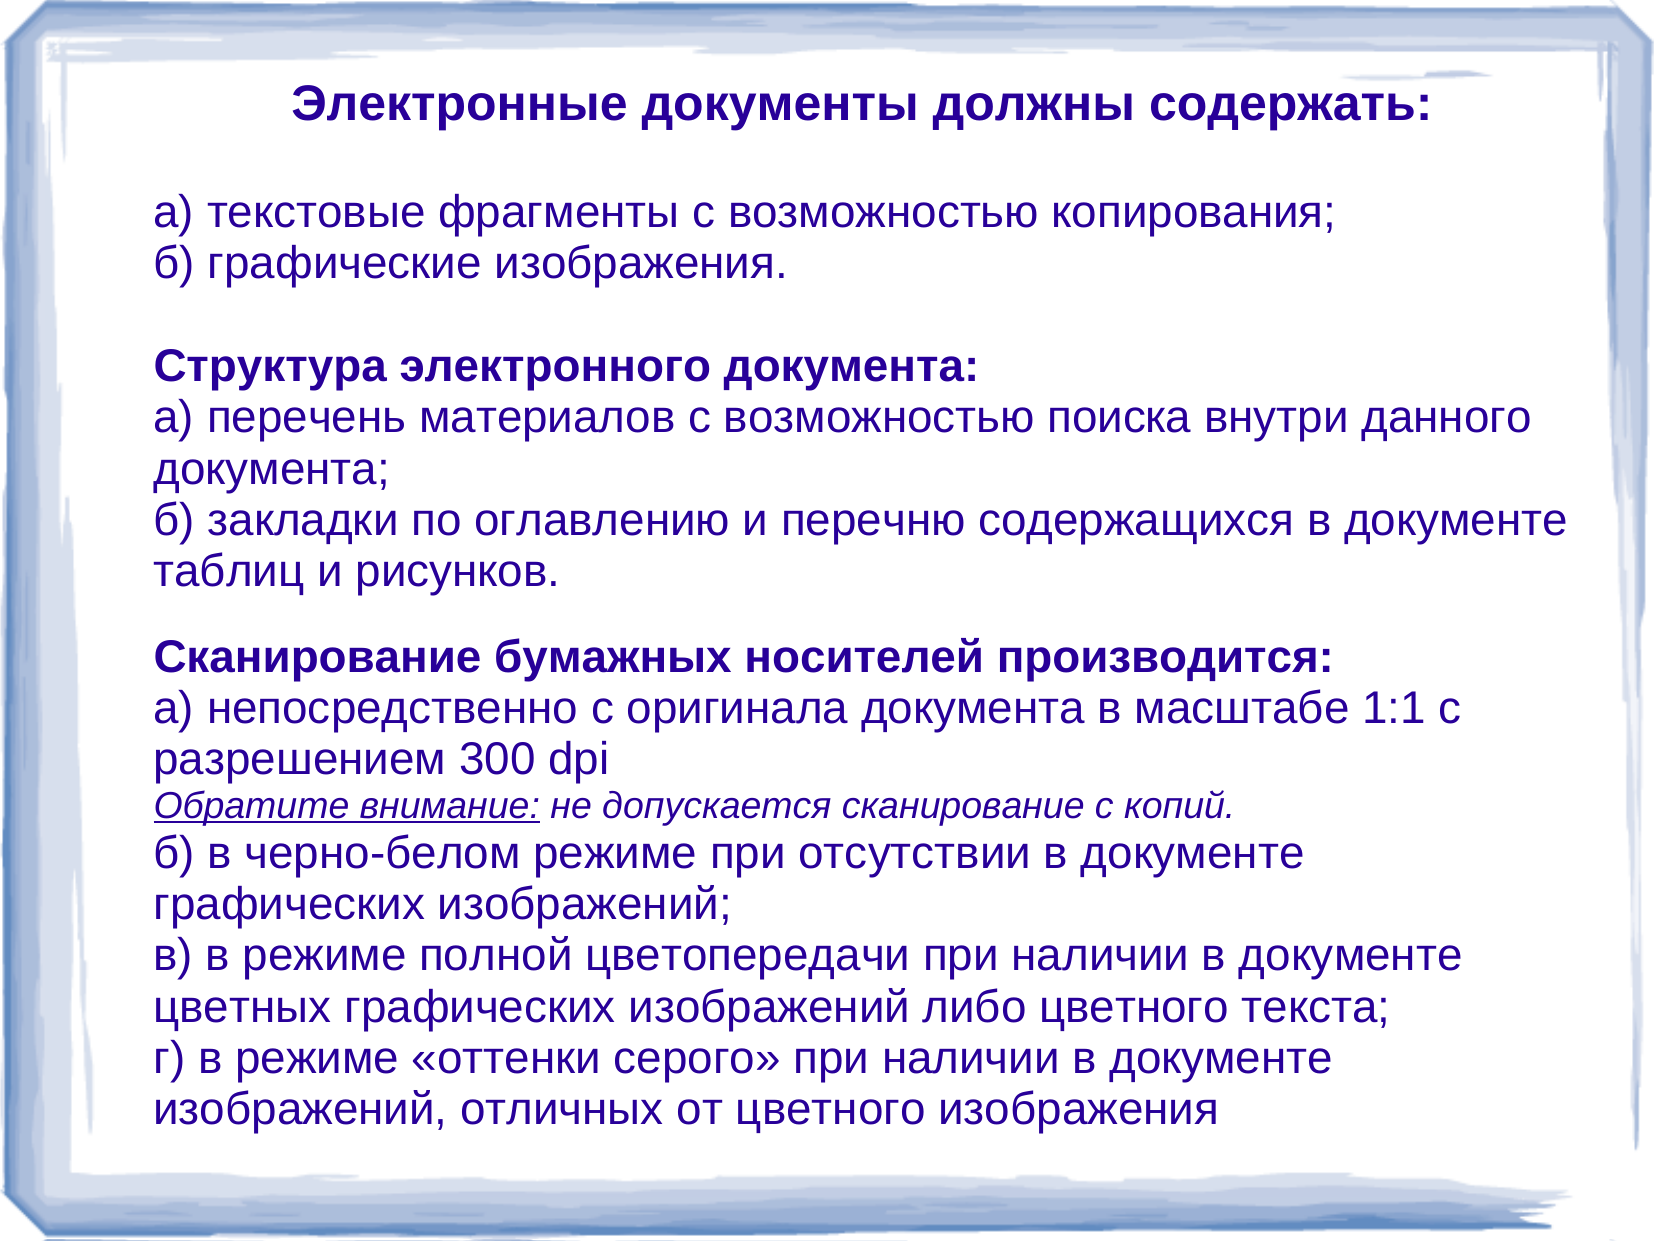

# Электронные документы должны содержать:
а) текстовые фрагменты с возможностью копирования;
б) графические изображения.
Структура электронного документа:
а) перечень материалов с возможностью поиска внутри данного документа;
б) закладки по оглавлению и перечню содержащихся в документе таблиц и рисунков.
Сканирование бумажных носителей производится:
а) непосредственно с оригинала документа в масштабе 1:1 с разрешением 300 dpi
Обратите внимание: не допускается сканирование с копий.
б) в черно-белом режиме при отсутствии в документе графических изображений;
в) в режиме полной цветопередачи при наличии в документе цветных графических изображений либо цветного текста;
г) в режиме «оттенки серого» при наличии в документе изображений, отличных от цветного изображения